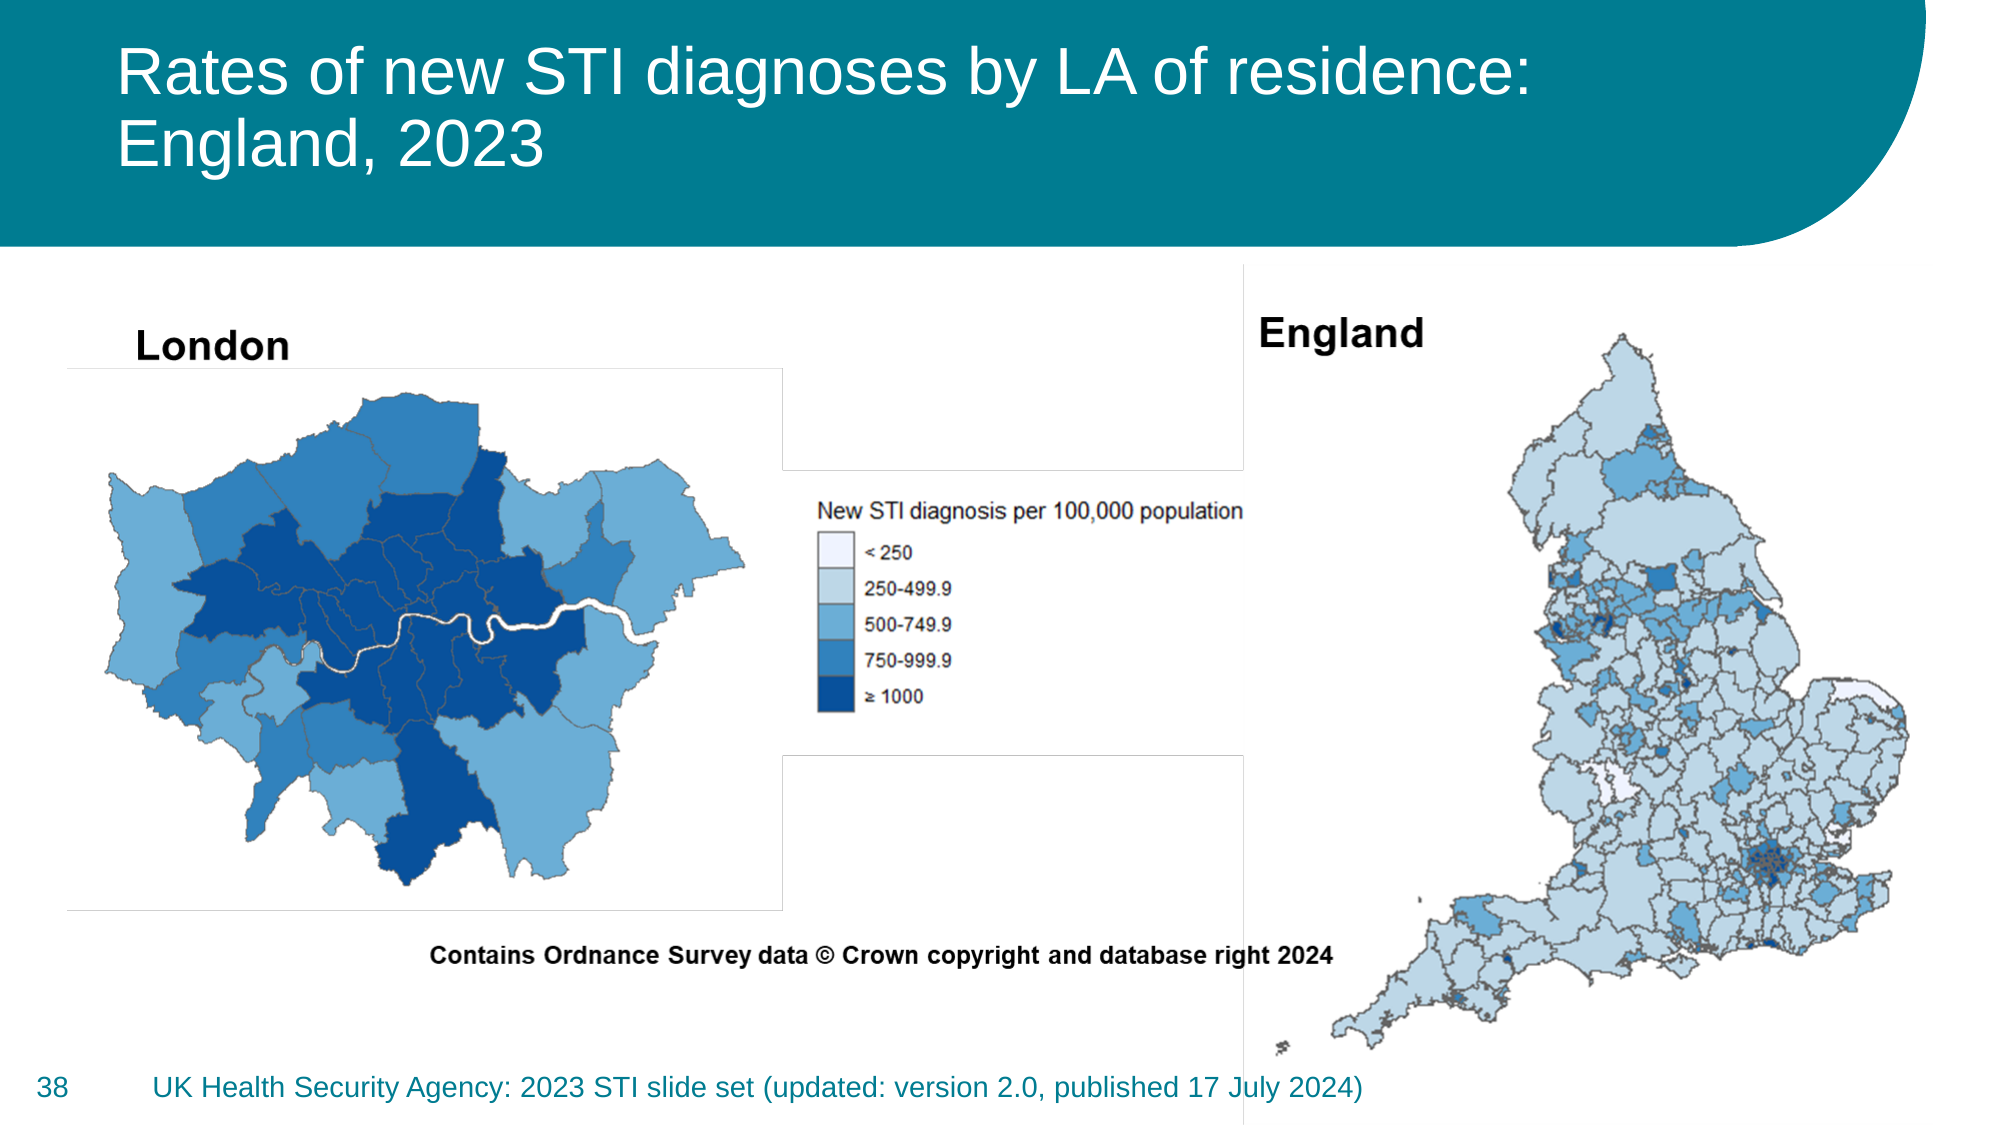

# Rates of new STI diagnoses by LA of residence: England, 2023
38
UK Health Security Agency: 2023 STI slide set (updated: version 2.0, published 17 July 2024)